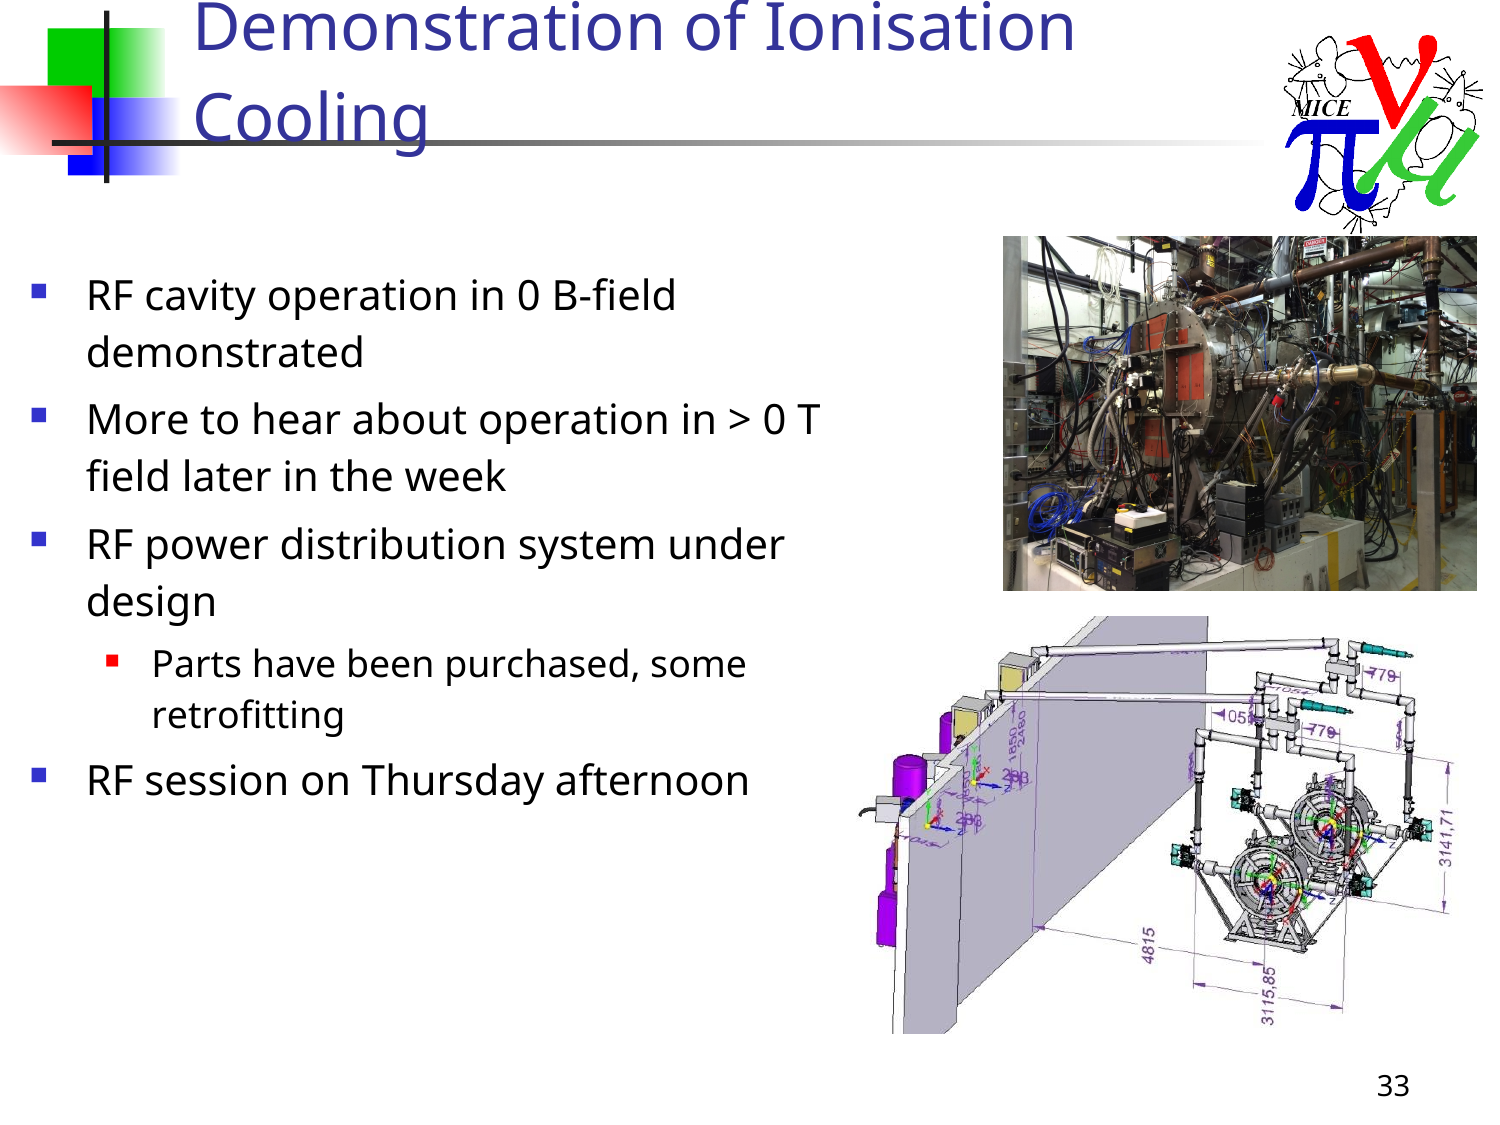

# Demonstration of Ionisation Cooling
RF cavity operation in 0 B-field demonstrated
More to hear about operation in > 0 T field later in the week
RF power distribution system under design
Parts have been purchased, some retrofitting
RF session on Thursday afternoon
33